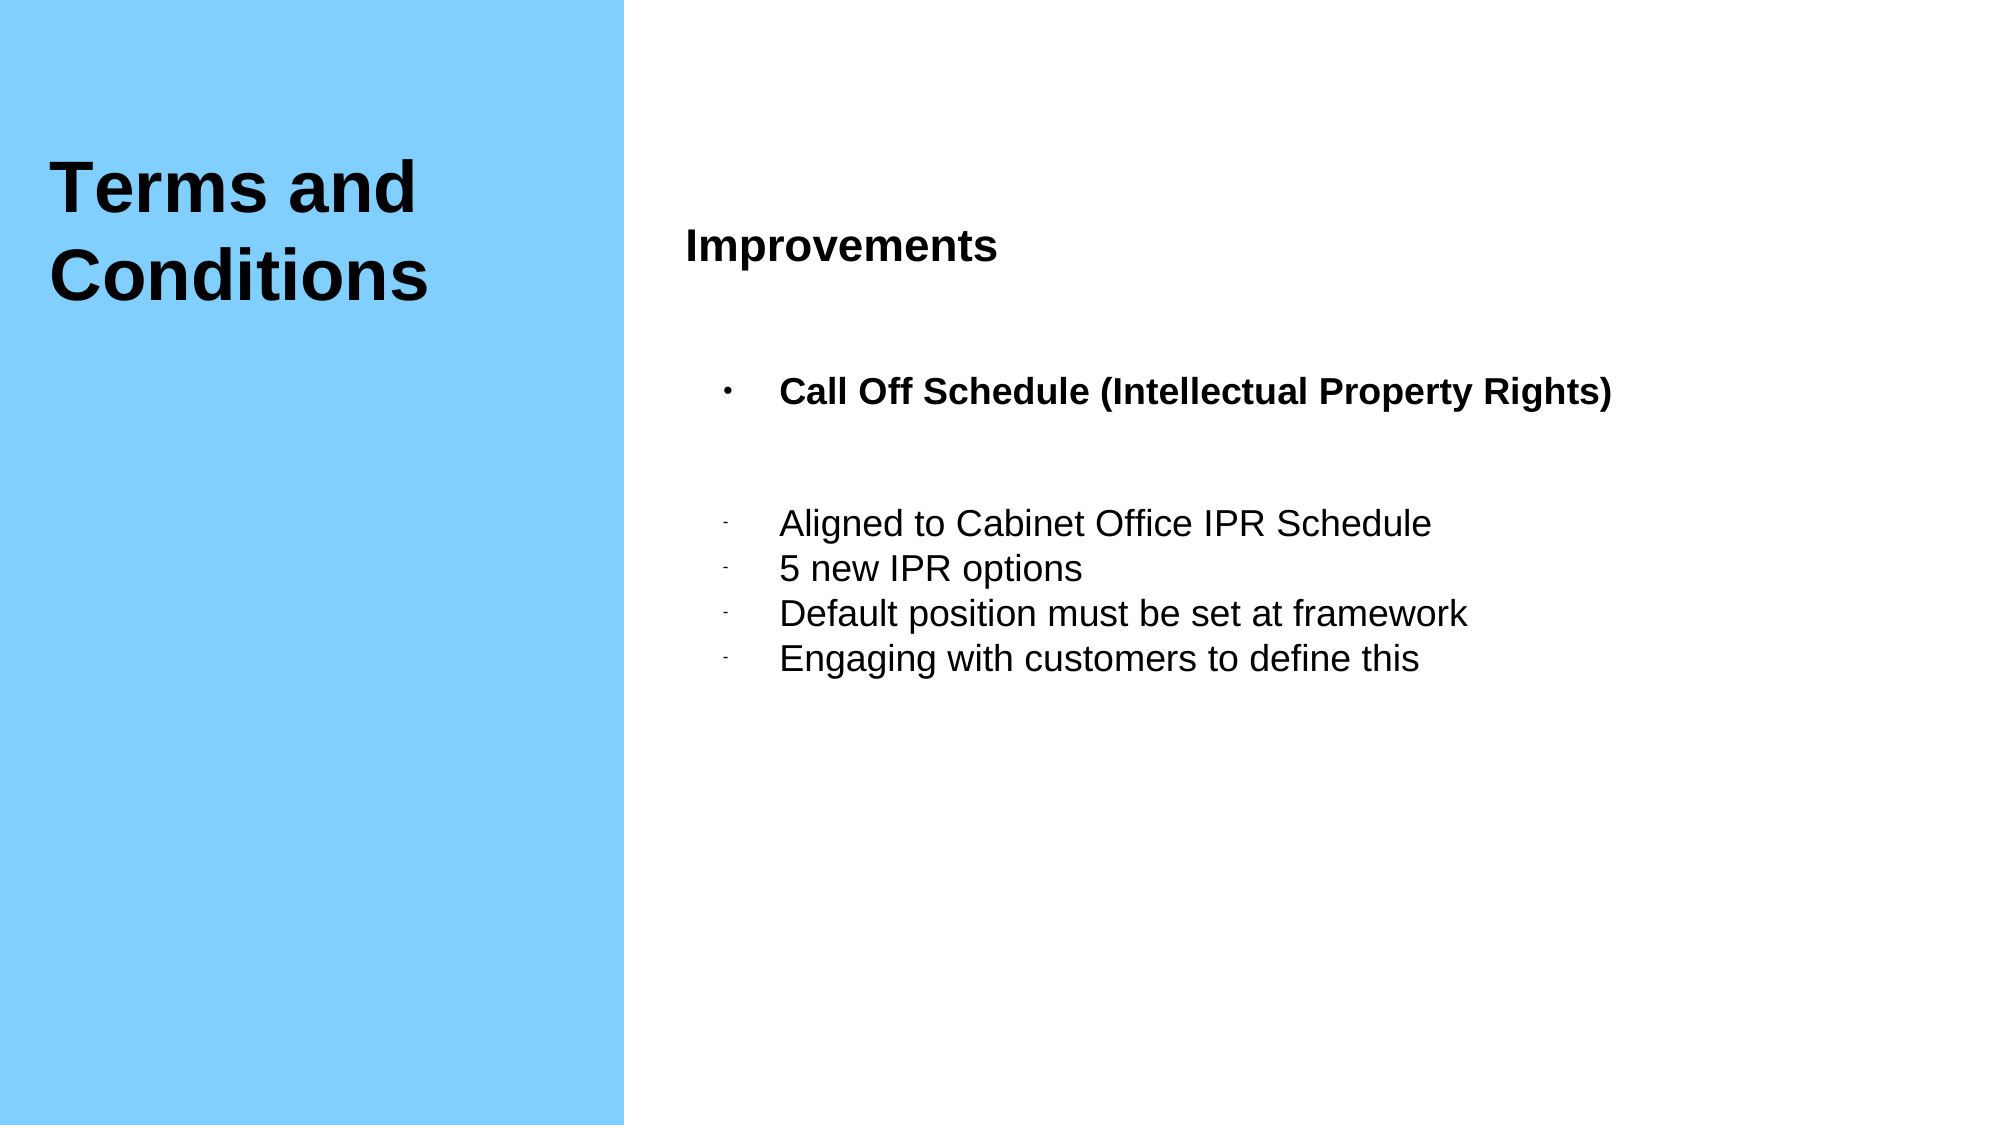

Terms and Conditions
# Improvements
Call Off Schedule (Intellectual Property Rights)
Aligned to Cabinet Office IPR Schedule
5 new IPR options
Default position must be set at framework
Engaging with customers to define this